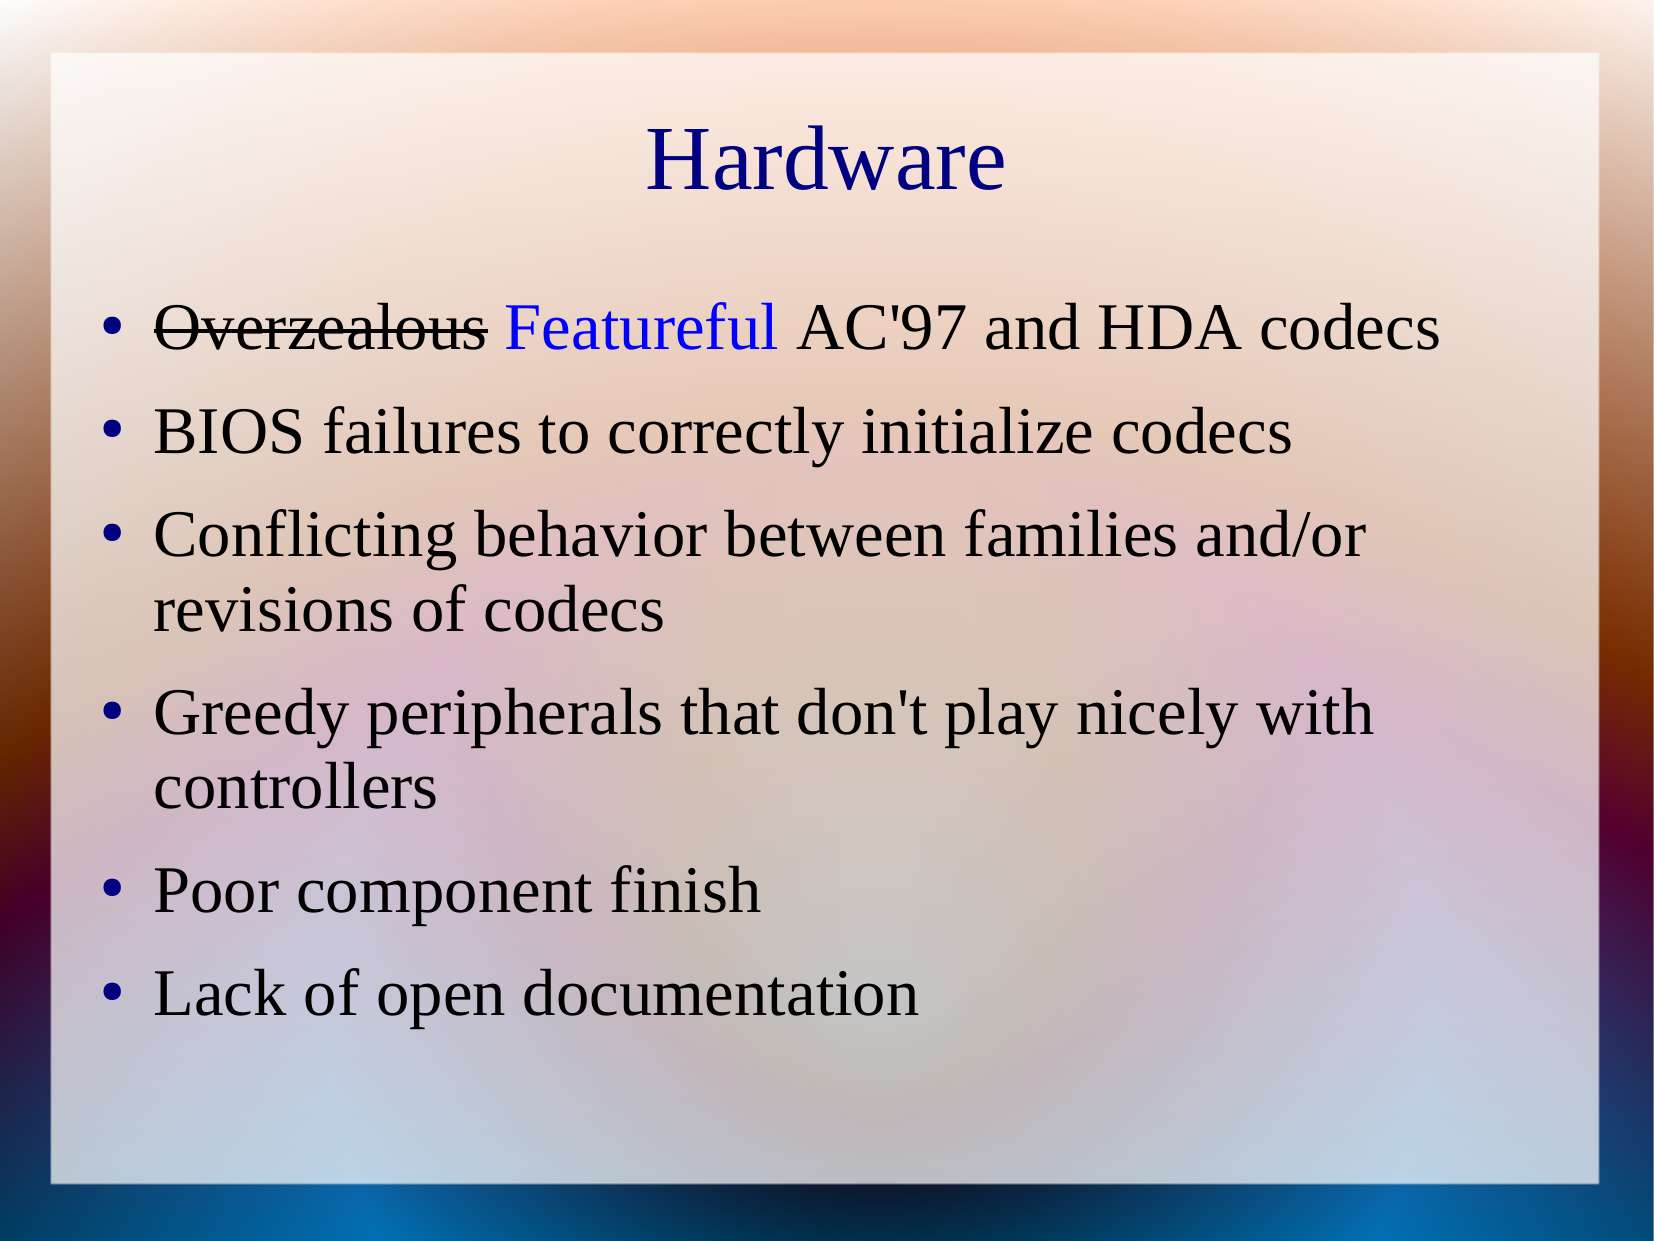

# Hardware
Overzealous Featureful AC'97 and HDA codecs
BIOS failures to correctly initialize codecs
Conflicting behavior between families and/or revisions of codecs
Greedy peripherals that don't play nicely with controllers
Poor component finish
Lack of open documentation